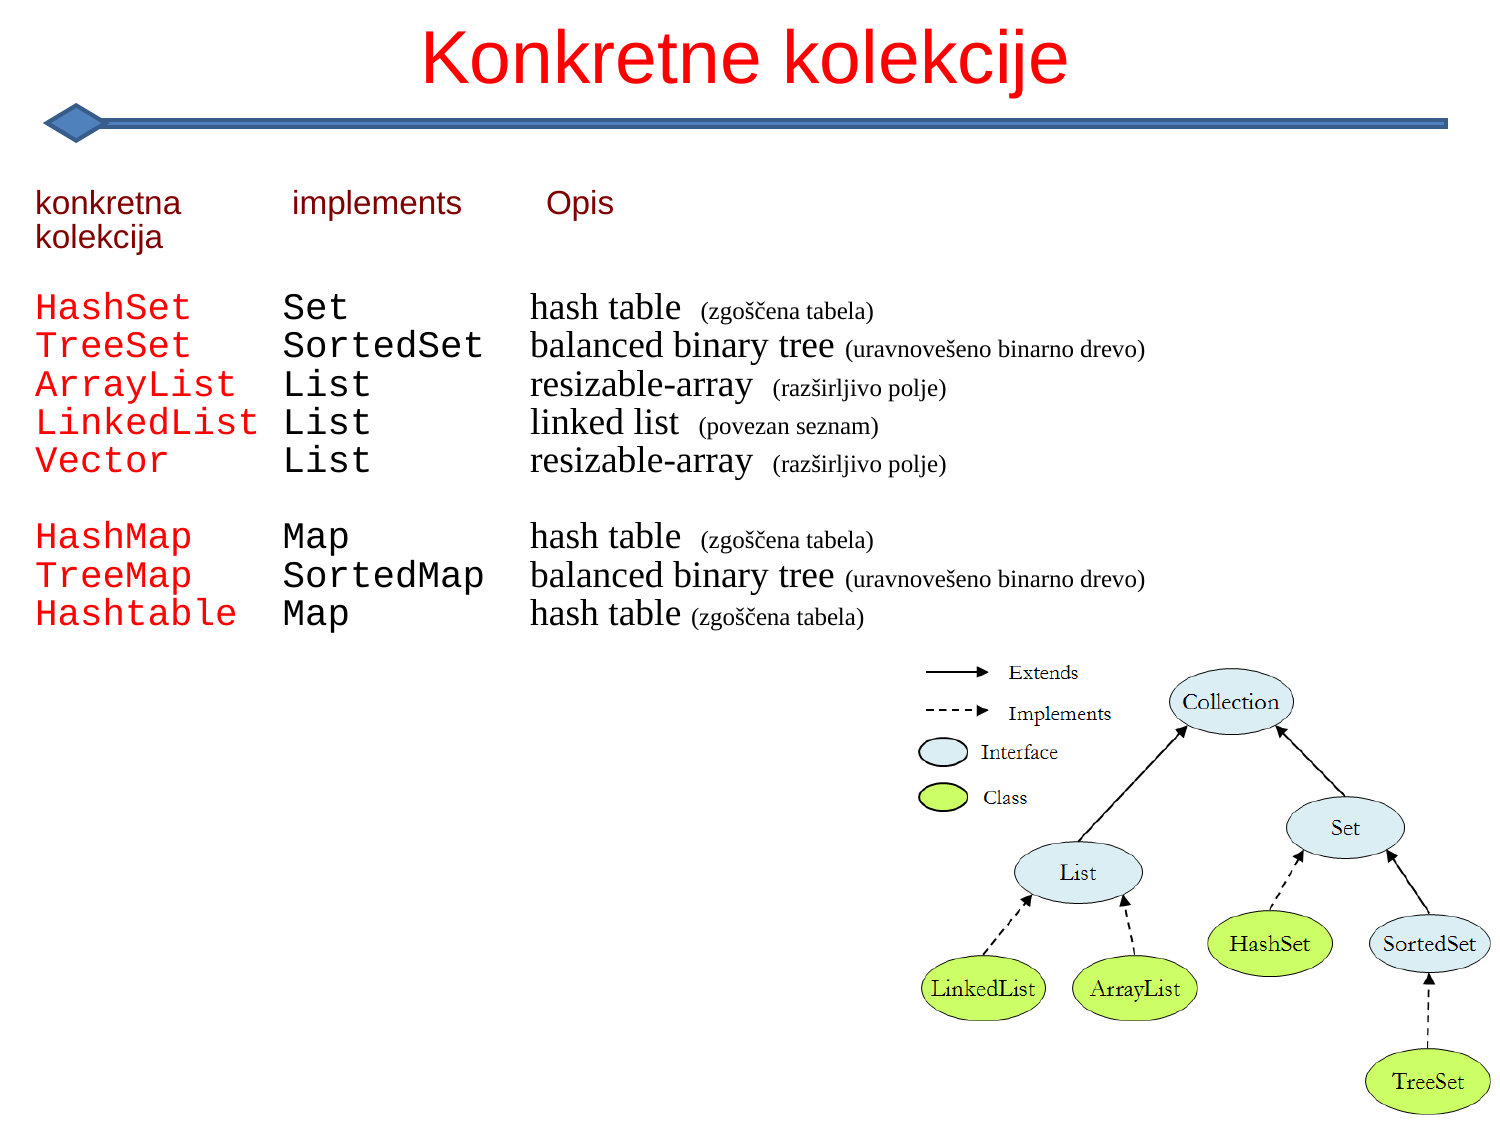

# Konkretne kolekcije
konkretna implements Opis
kolekcija
HashSet Set hash table (zgoščena tabela)
TreeSet SortedSet balanced binary tree (uravnovešeno binarno drevo)
ArrayList List resizable-array (razširljivo polje)
LinkedList List linked list (povezan seznam)
Vector List resizable-array (razširljivo polje)
HashMap Map hash table (zgoščena tabela)
TreeMap SortedMap balanced binary tree (uravnovešeno binarno drevo)
Hashtable Map hash table (zgoščena tabela)